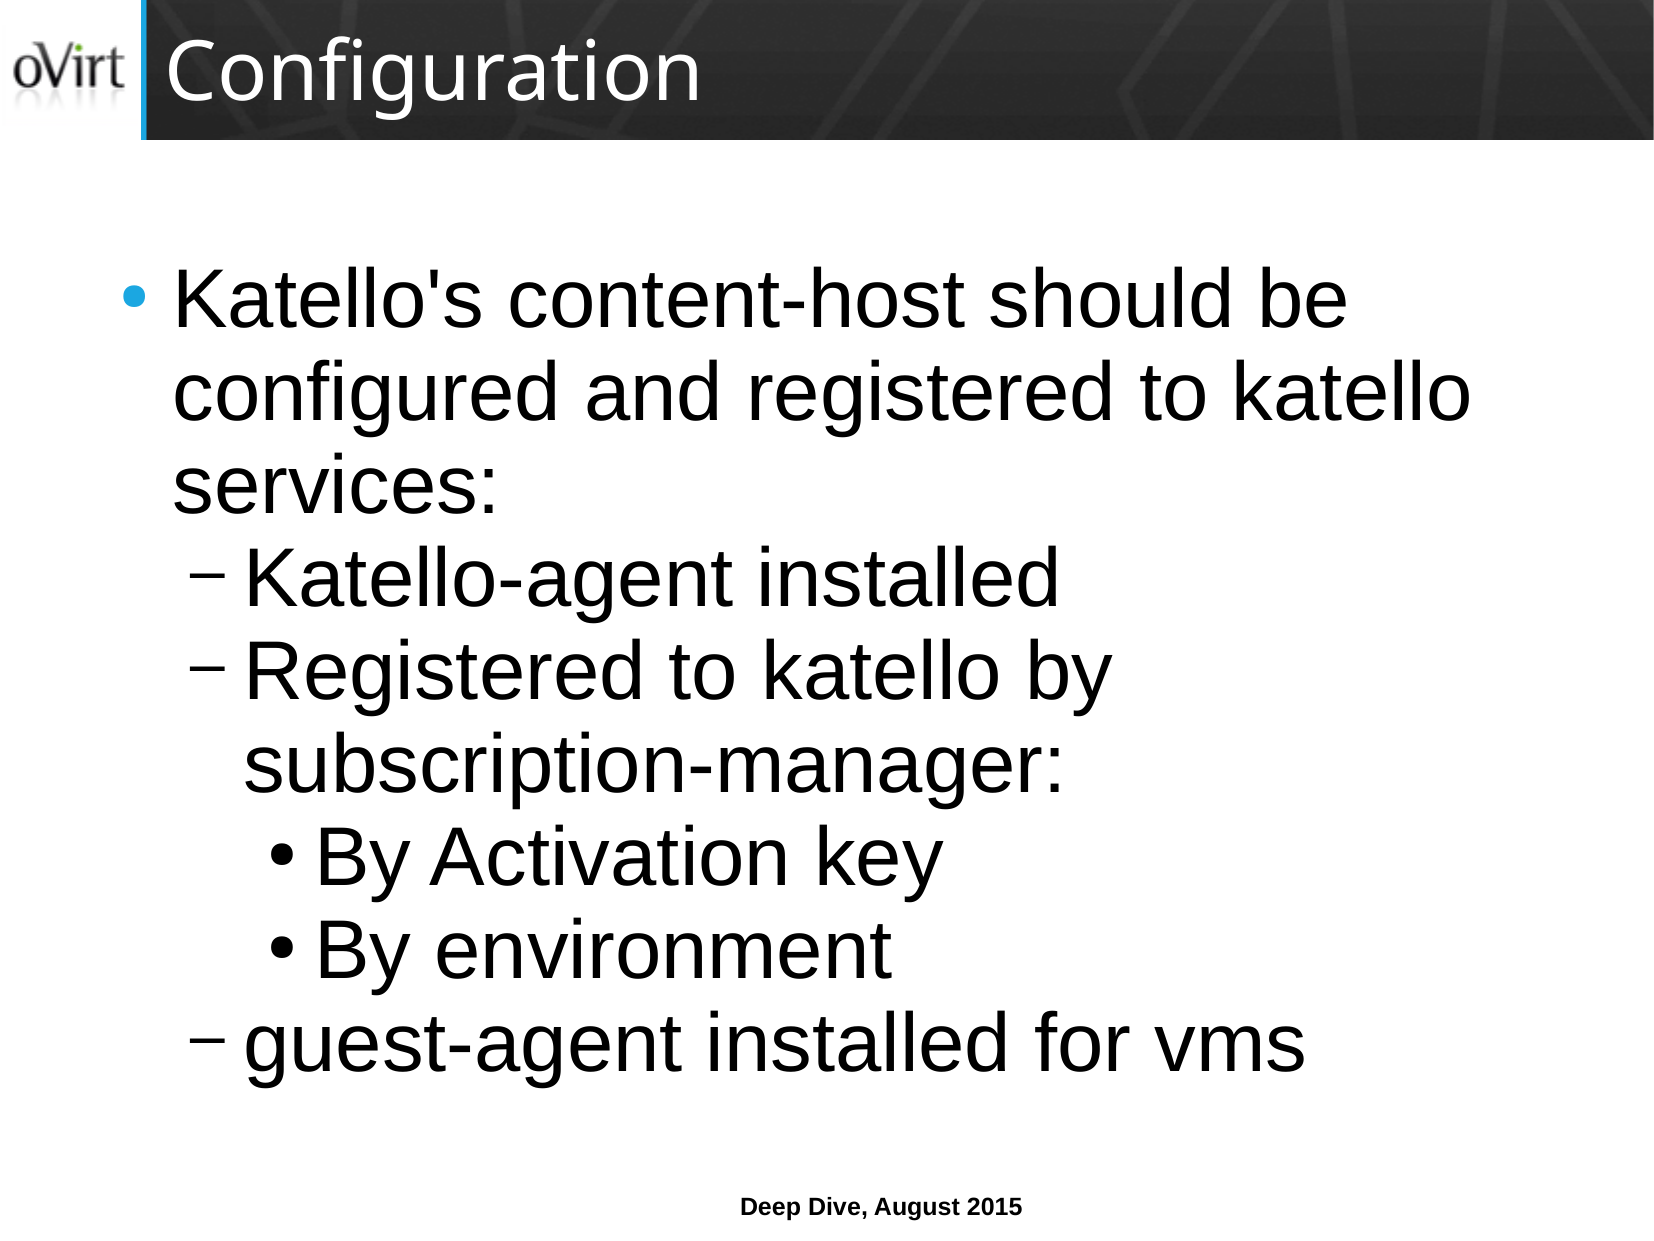

# Configuration
Katello's content-host should be configured and registered to katello services:
Katello-agent installed
Registered to katello by subscription-manager:
By Activation key
By environment
guest-agent installed for vms